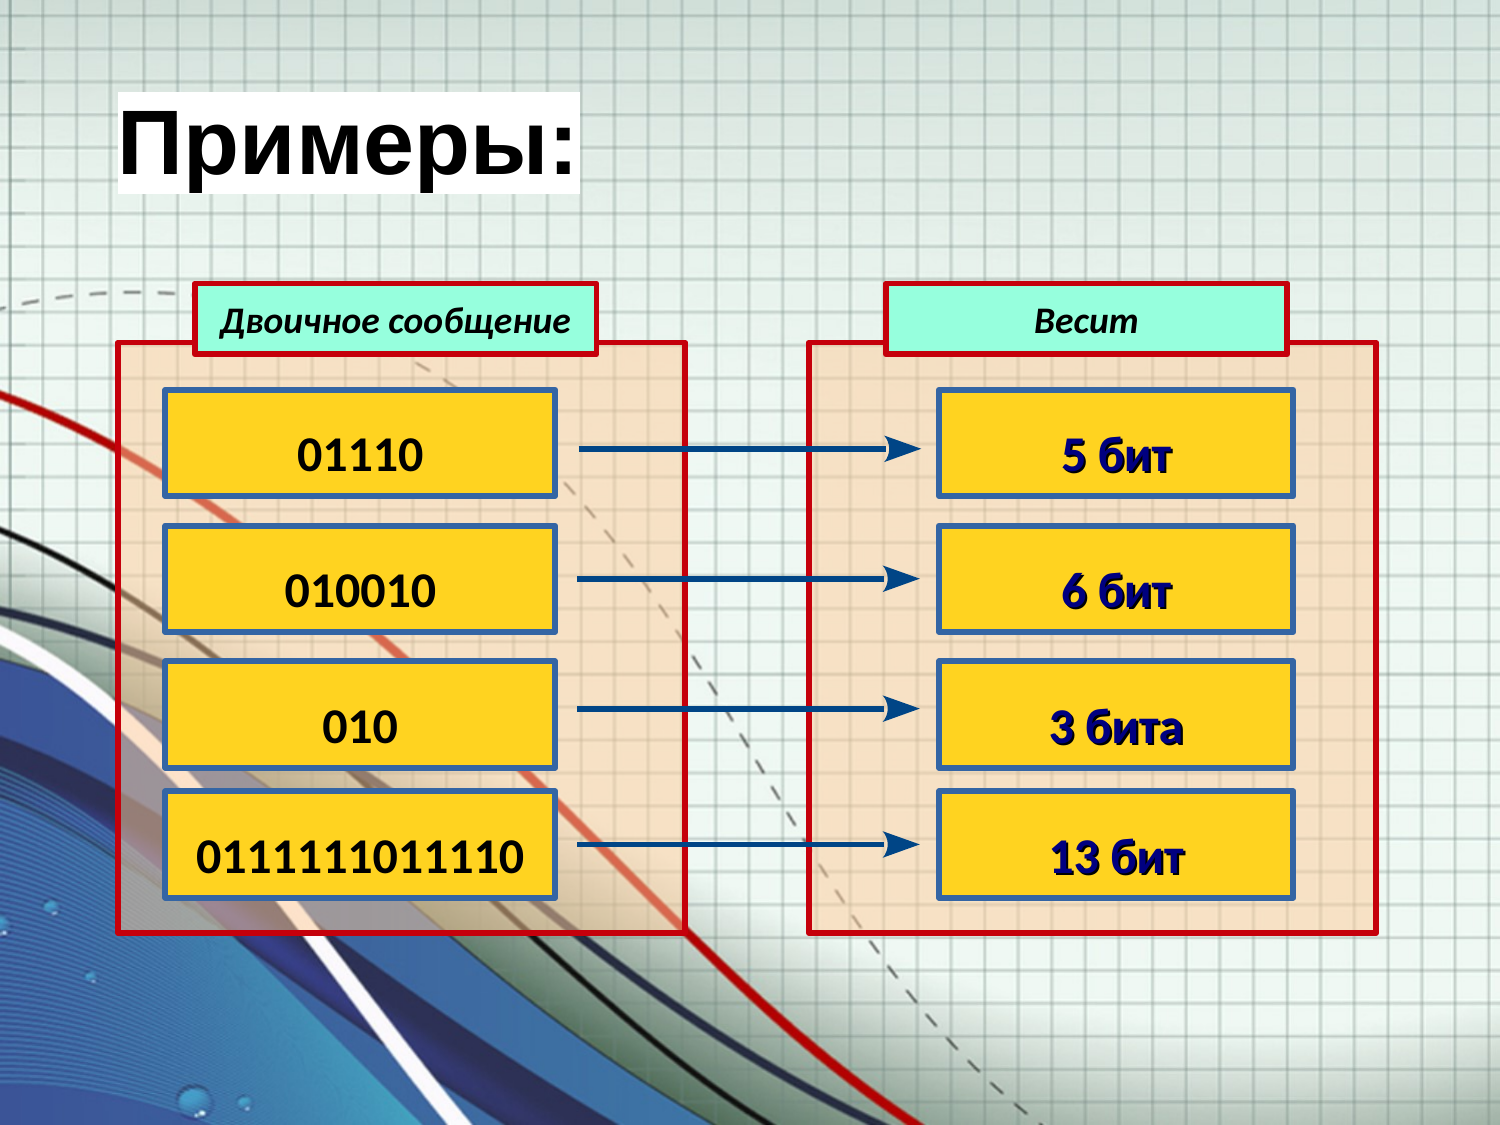

# Примеры:
Двоичное сообщение
Весит
01110
5 бит
010010
6 бит
010
3 бита
0111111011110
13 бит